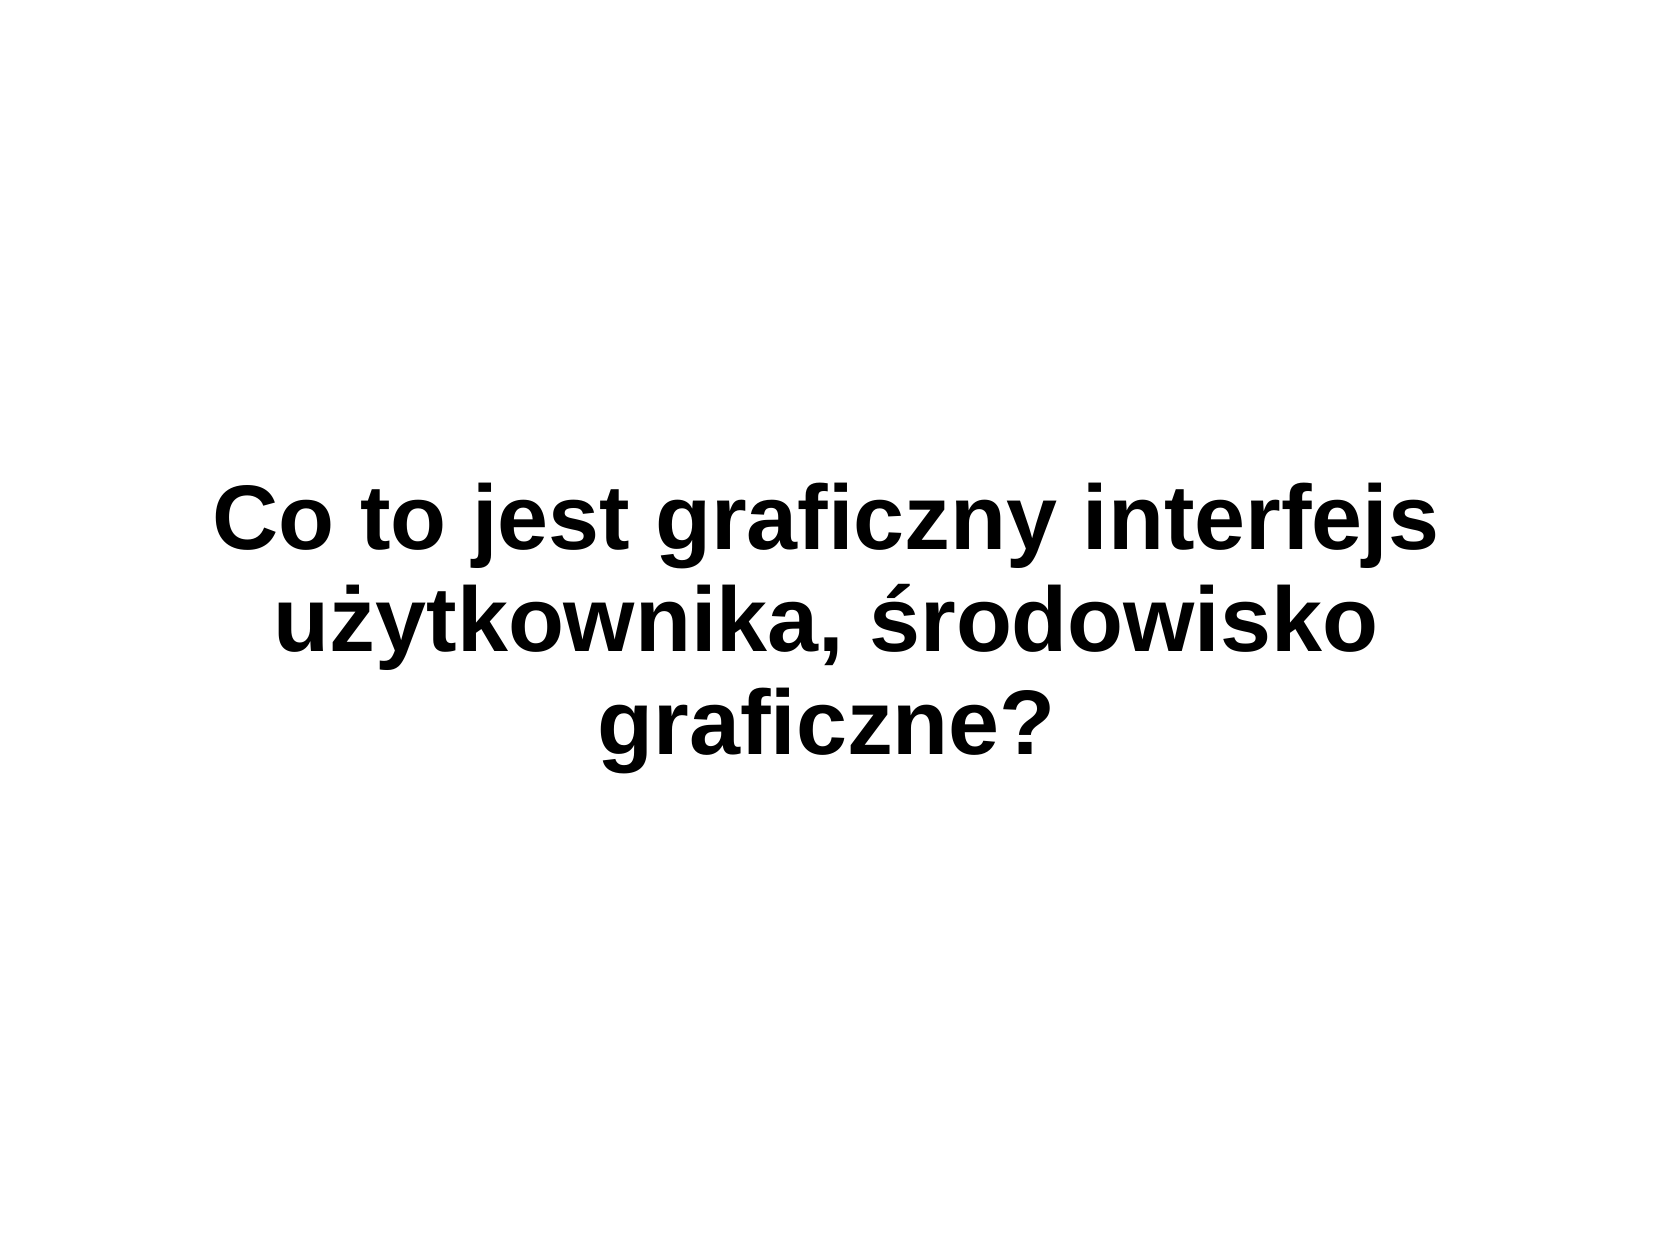

# Co to jest graficzny interfejs użytkownika, środowisko graficzne?